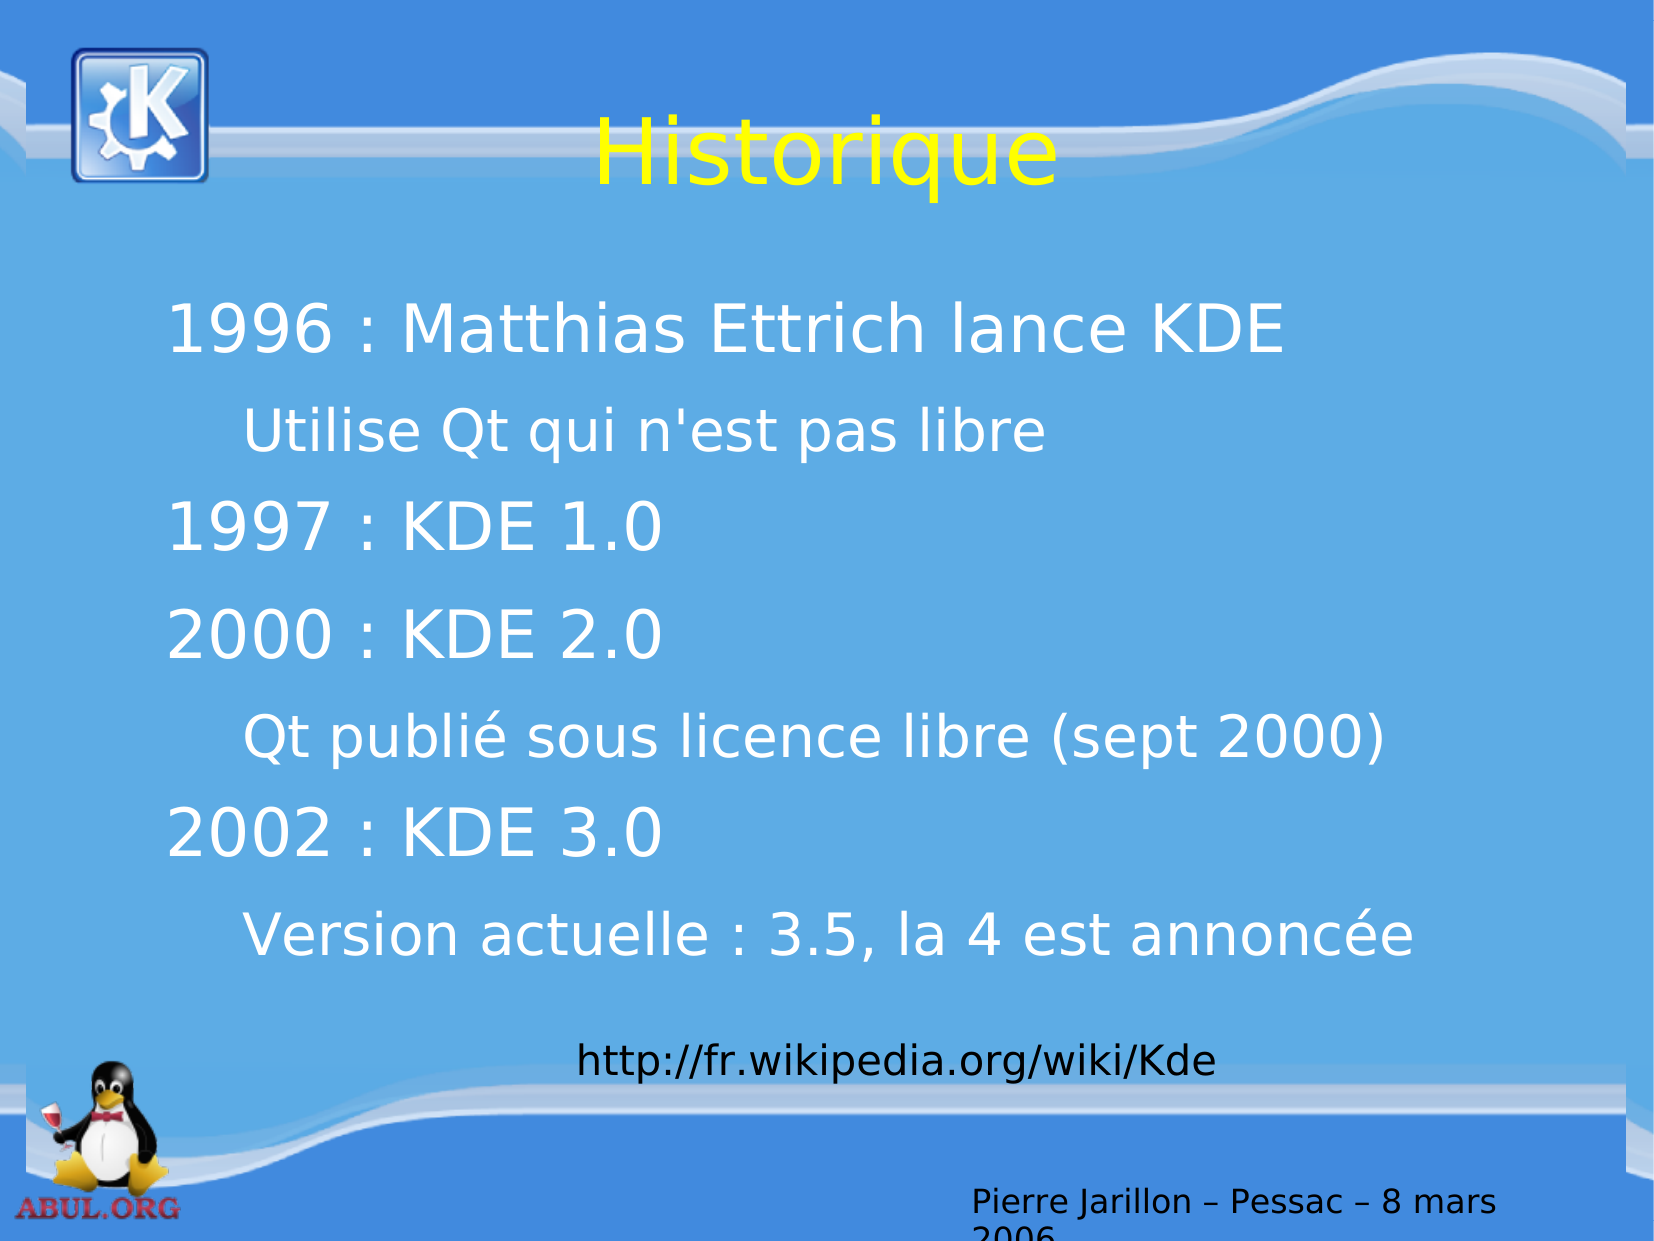

# Historique
1996 : Matthias Ettrich lance KDE
Utilise Qt qui n'est pas libre
1997 : KDE 1.0
2000 : KDE 2.0
Qt publié sous licence libre (sept 2000)
2002 : KDE 3.0
Version actuelle : 3.5, la 4 est annoncée
http://fr.wikipedia.org/wiki/Kde
Pierre Jarillon – Pessac – 8 mars 2006